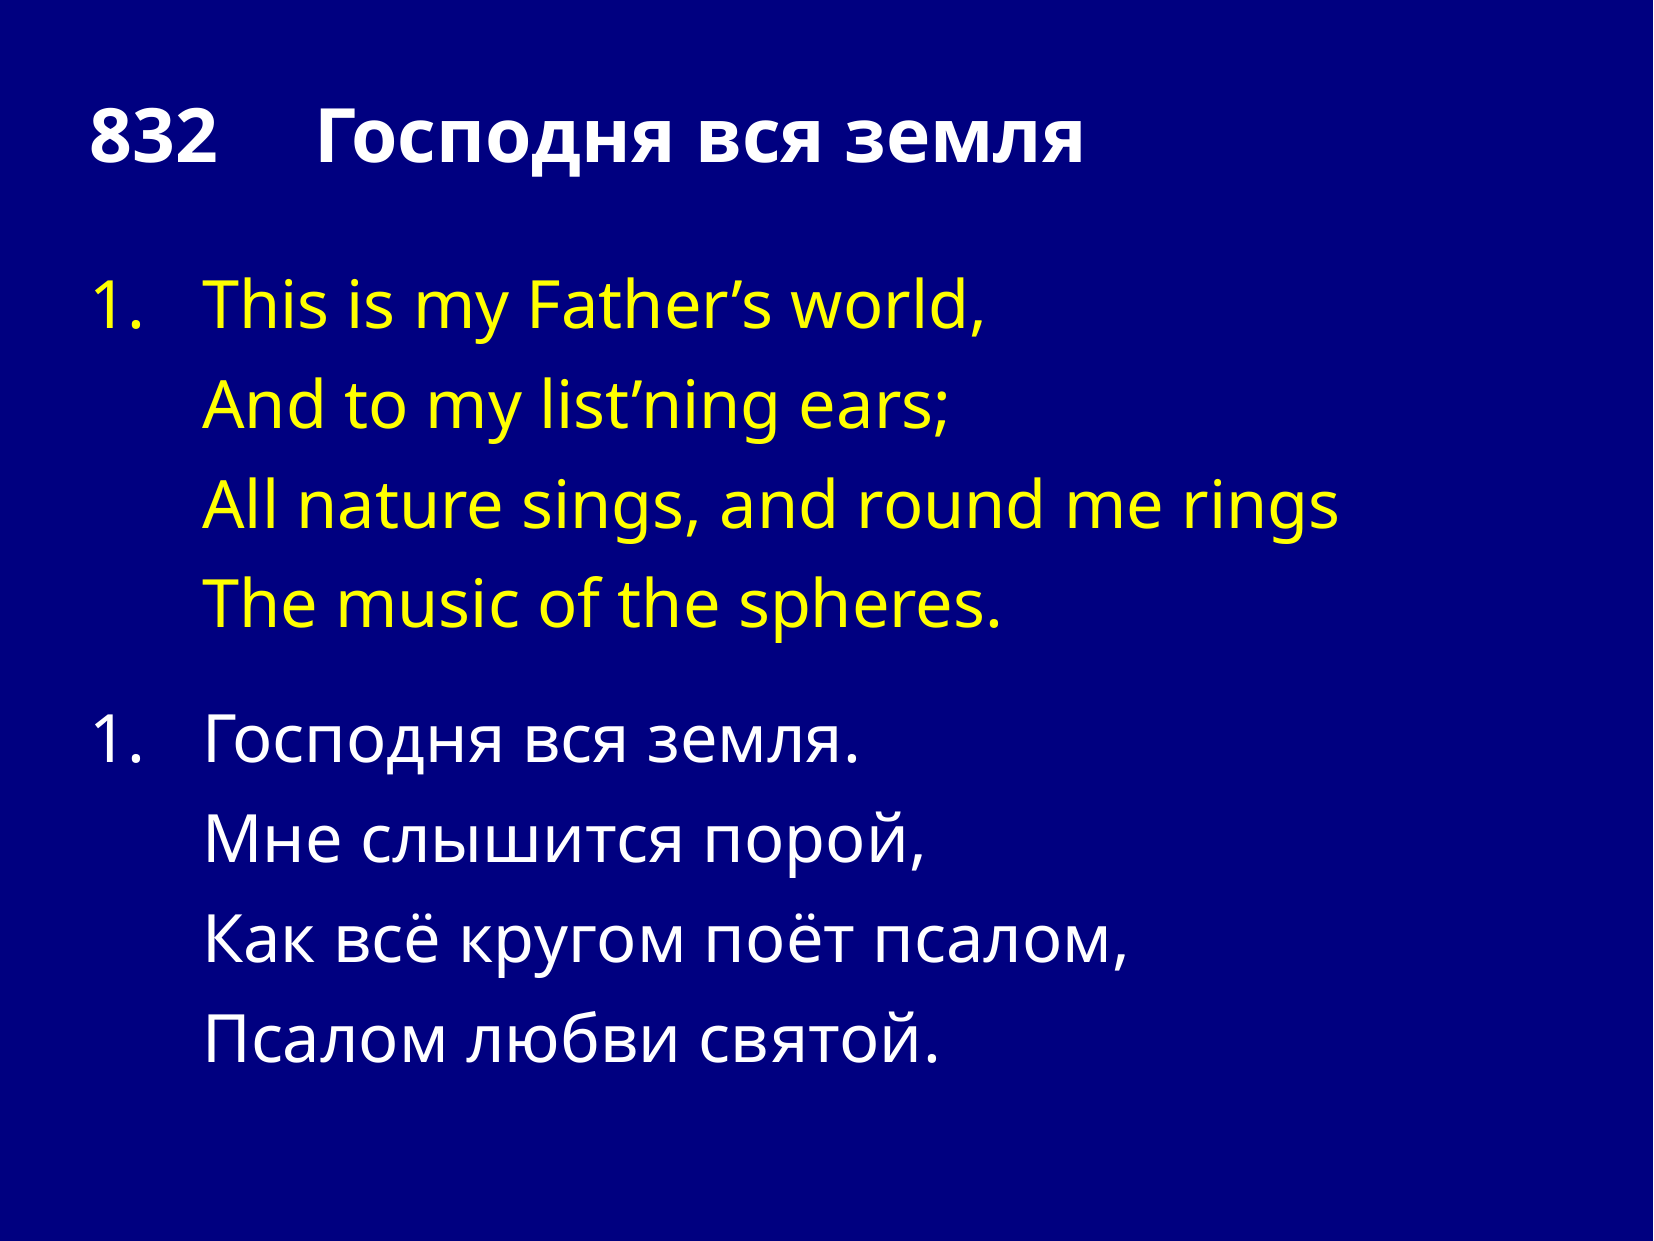

832	Господня вся земля
1.	This is my Father’s world,
	And to my list’ning ears;
	All nature sings, and round me rings
	The music of the spheres.
1.	Господня вся земля.
	Мне слышится порой,
	Как всё кругом поёт псалом,
	Псалом любви святой.